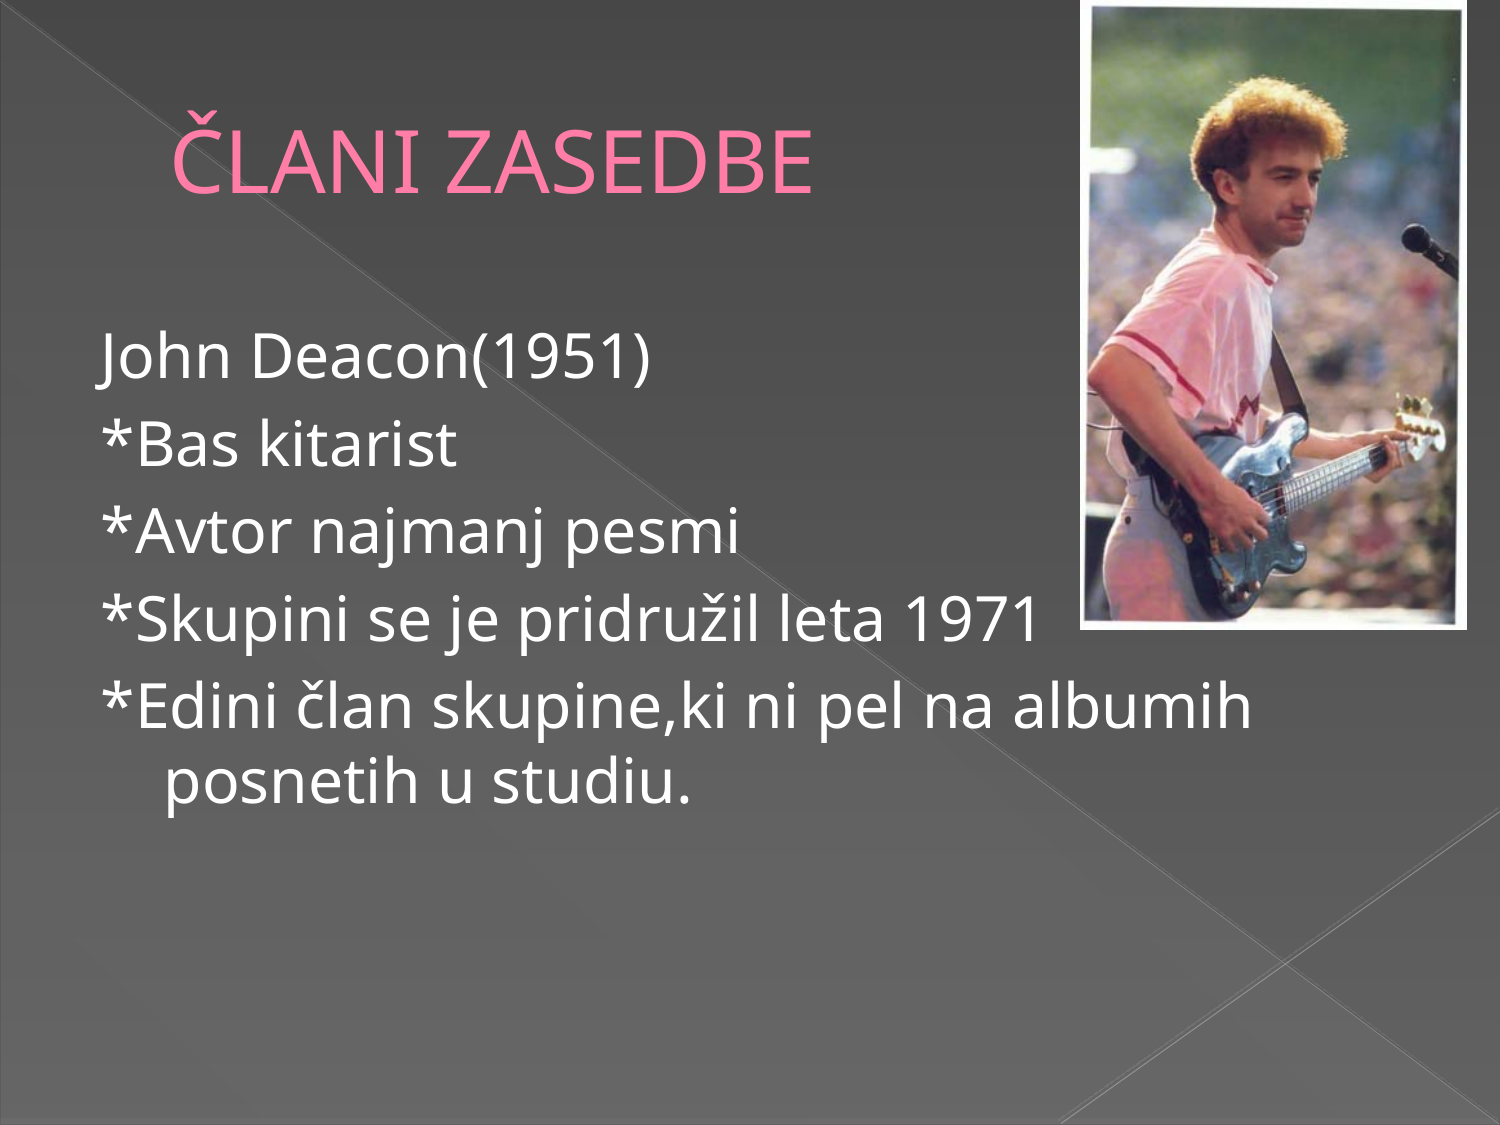

# ČLANI ZASEDBE
John Deacon(1951)
*Bas kitarist
*Avtor najmanj pesmi
*Skupini se je pridružil leta 1971
*Edini član skupine,ki ni pel na albumih posnetih u studiu.